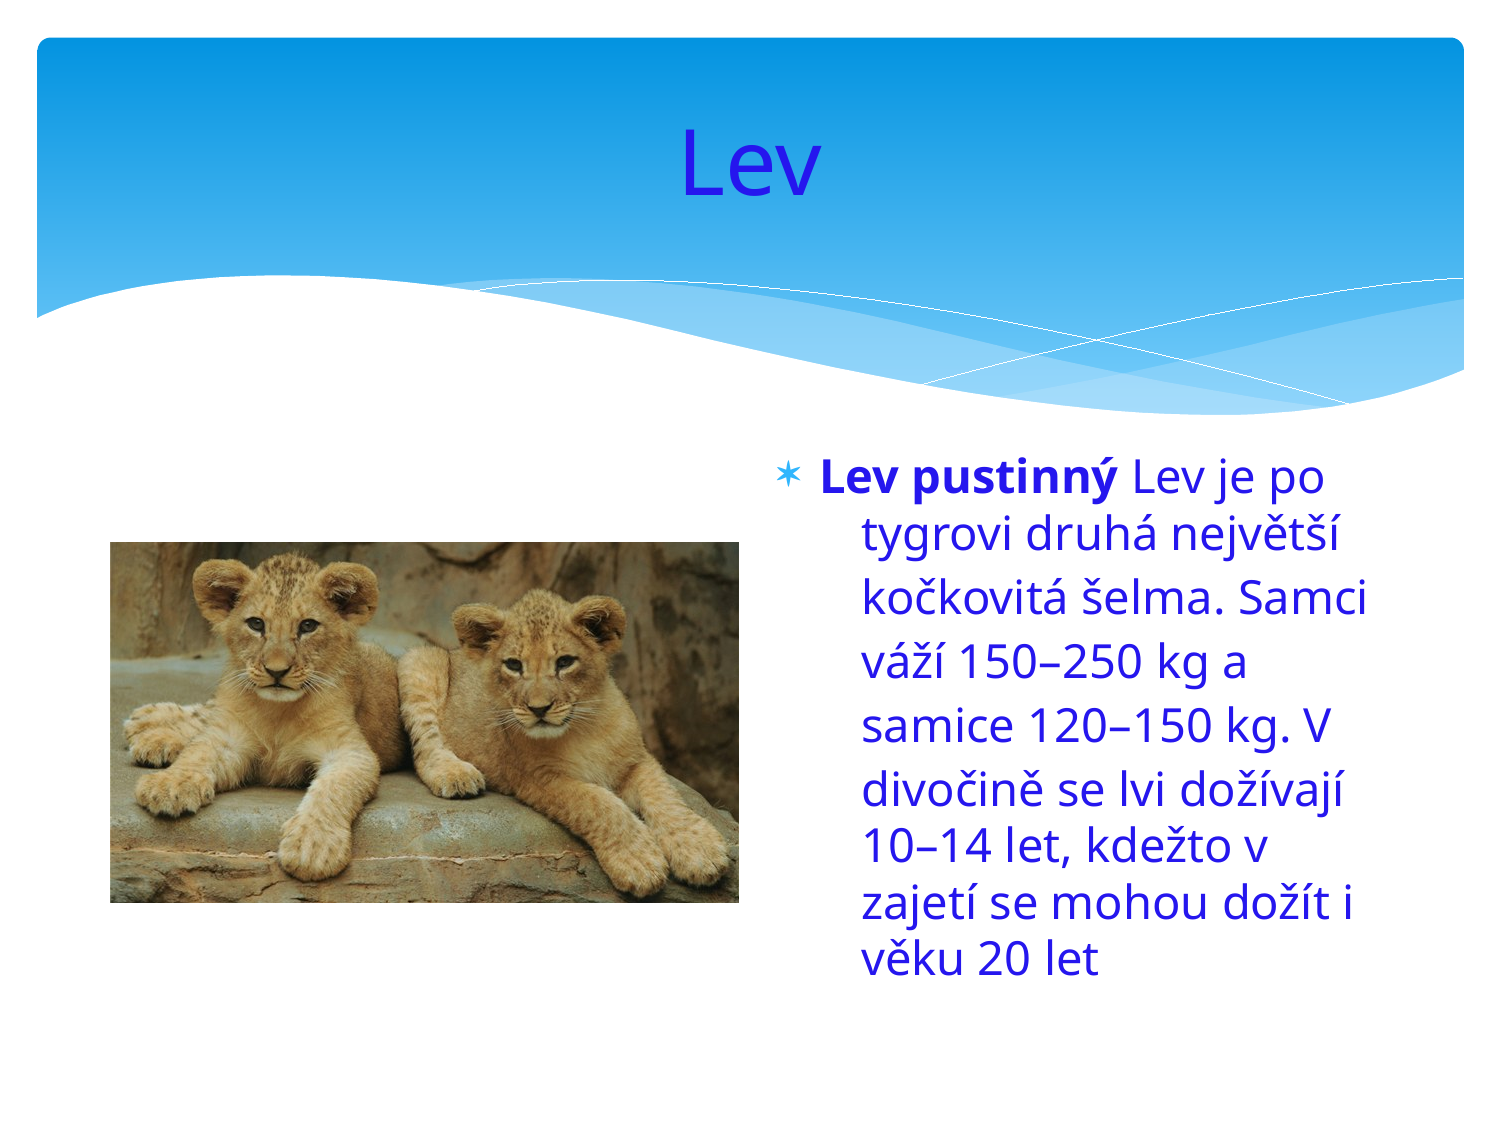

# Lev
Lev pustinný Lev je po tygrovi druhá největší kočkovitá šelma. Samci váží 150–250 kg a samice 120–150 kg. V divočině se lvi dožívají 10–14 let, kdežto v zajetí se mohou dožít i věku 20 let